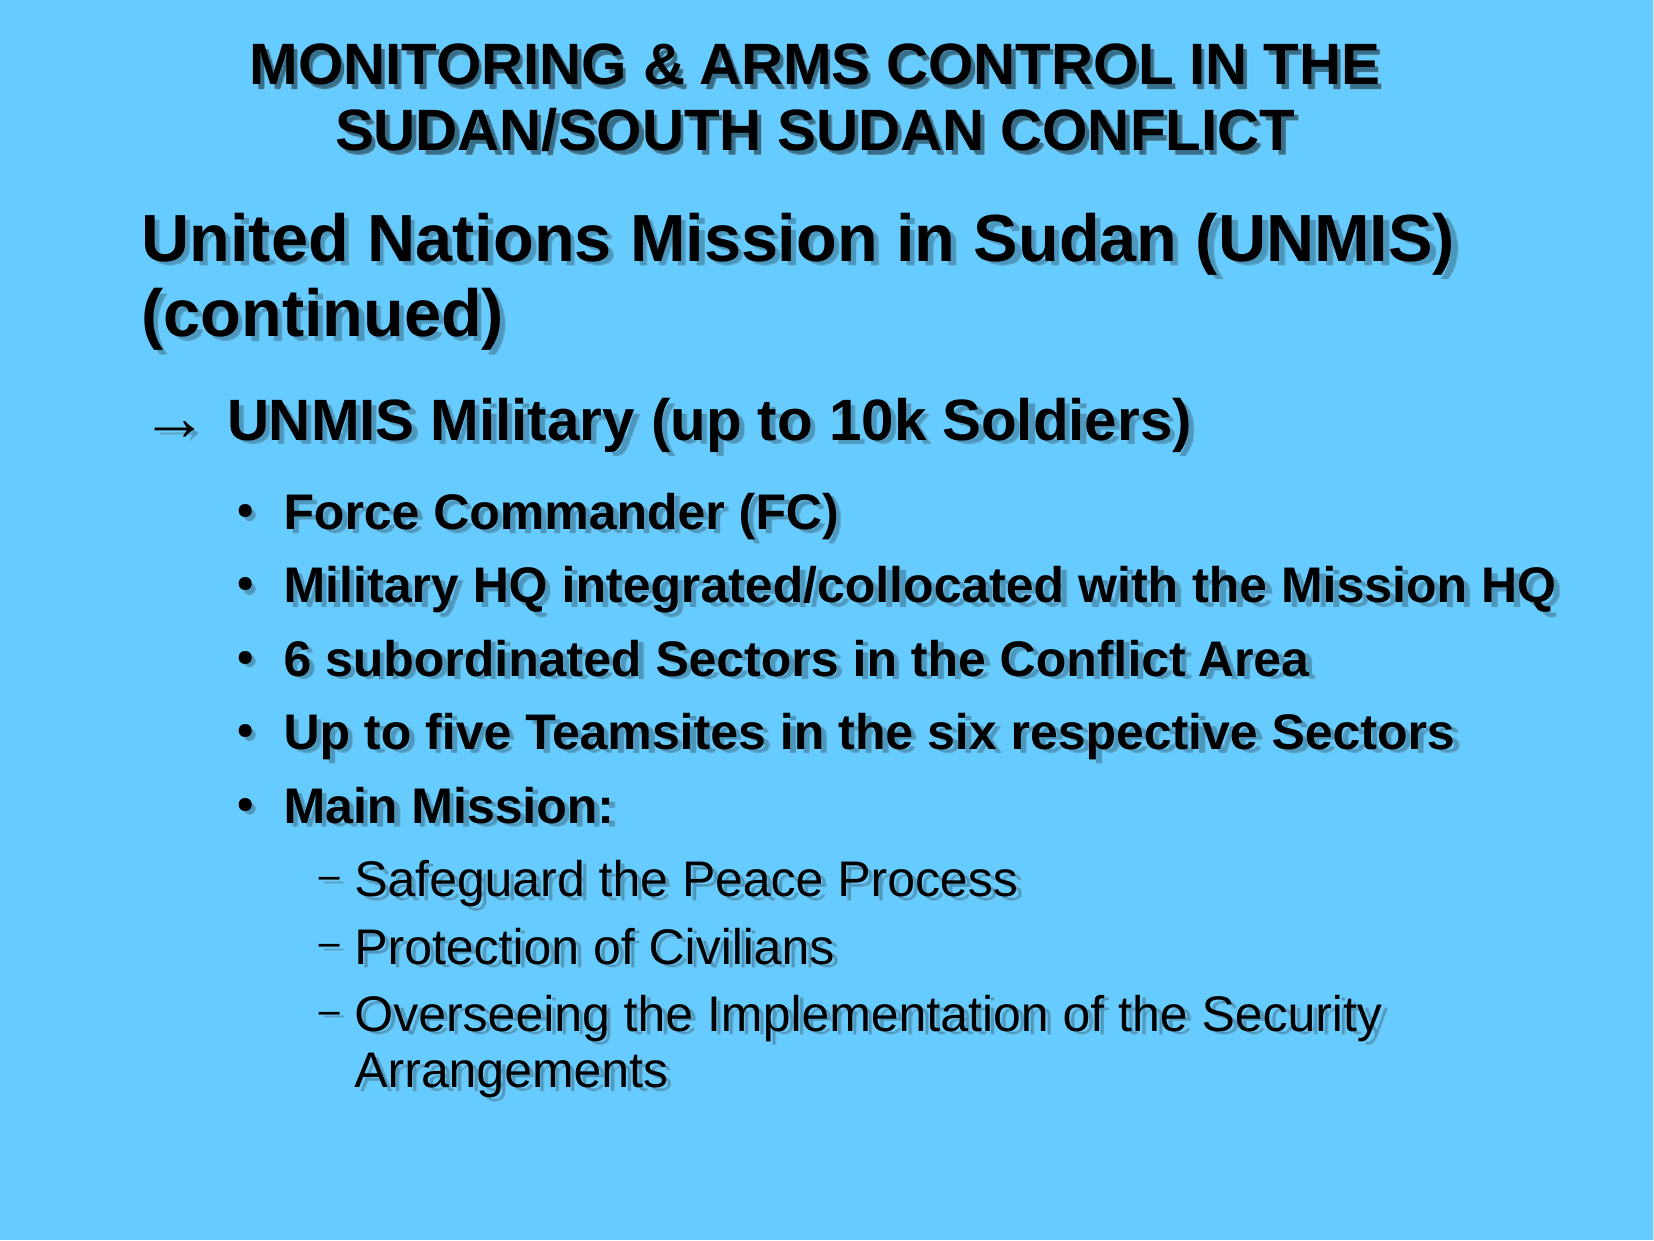

# MONITORING & ARMS CONTROL IN THE SUDAN/SOUTH SUDAN CONFLICT
United Nations Mission in Sudan (UNMIS) (continued)
→ UNMIS Military (up to 10k Soldiers)
Force Commander (FC)
Military HQ integrated/collocated with the Mission HQ
6 subordinated Sectors in the Conflict Area
Up to five Teamsites in the six respective Sectors
Main Mission:
Safeguard the Peace Process
Protection of Civilians
Overseeing the Implementation of the Security Arrangements